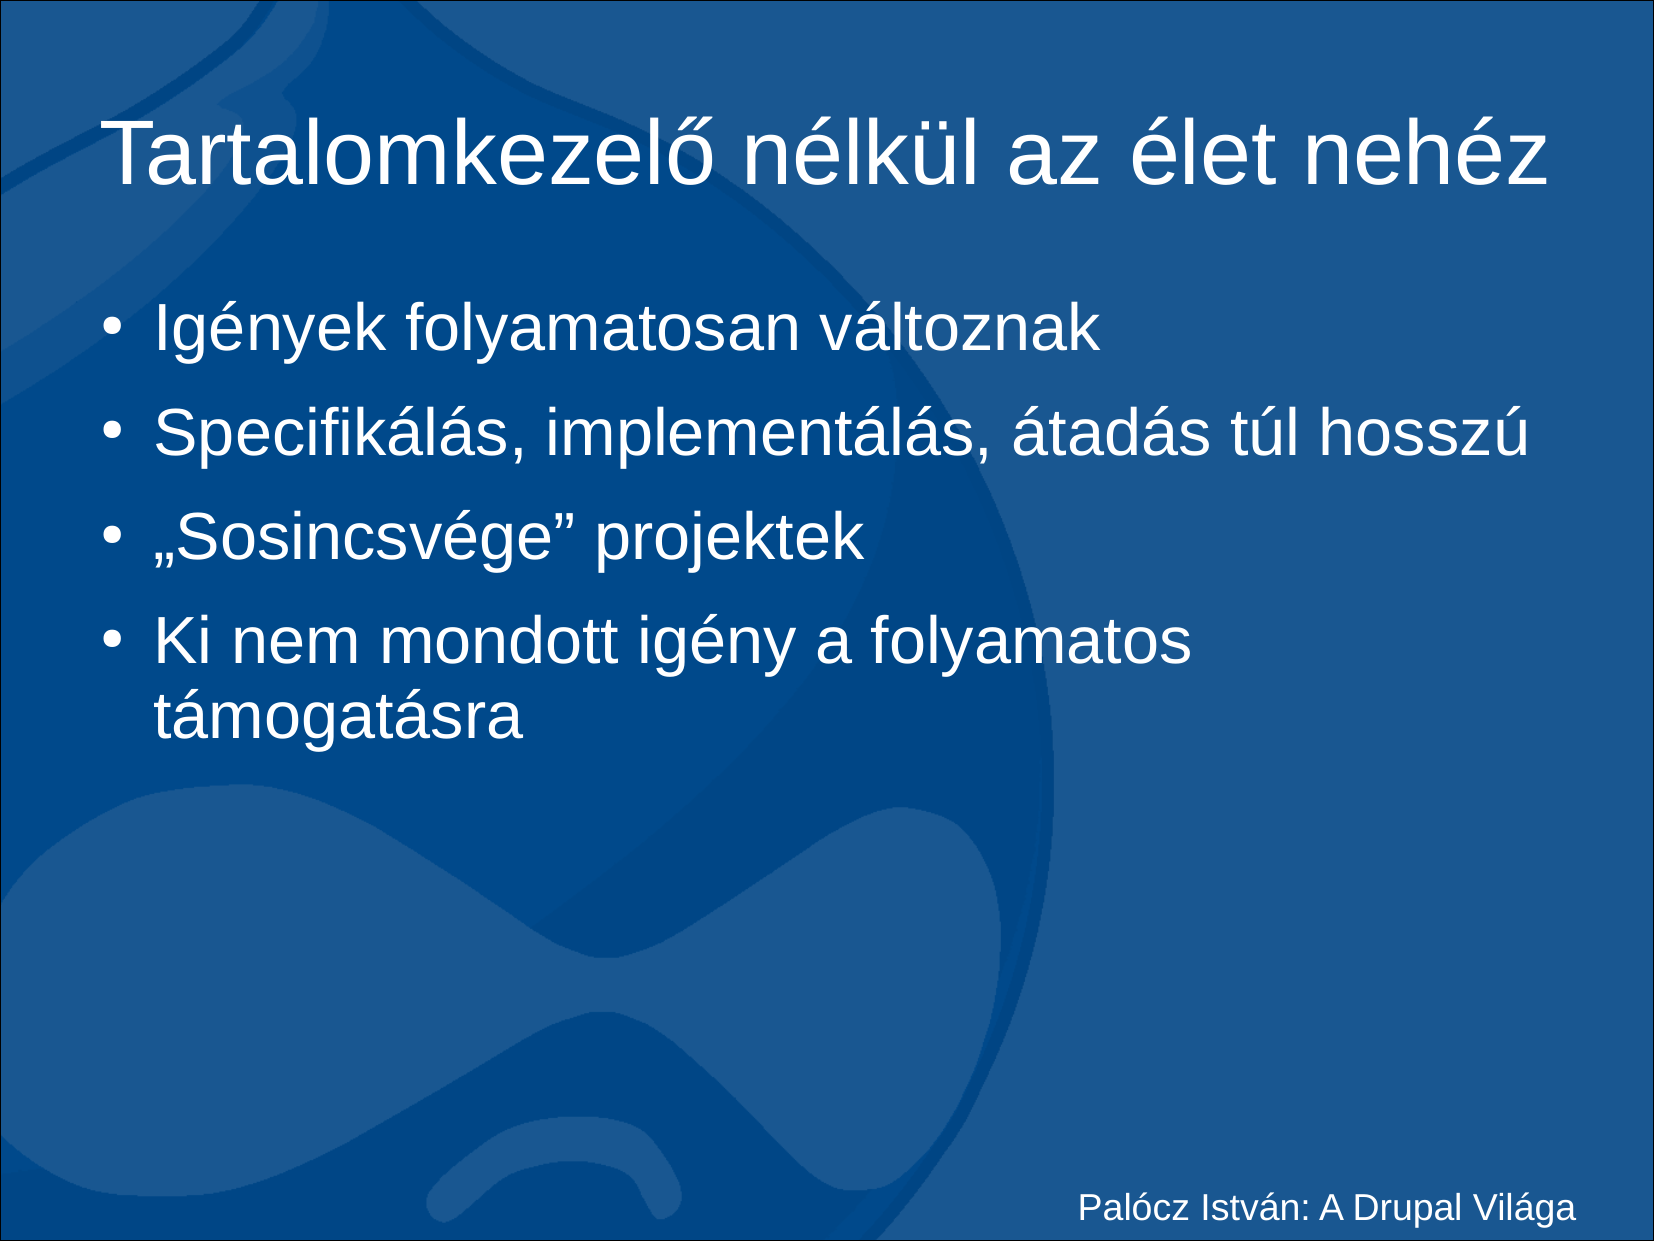

# Tartalomkezelő nélkül az élet nehéz
Igények folyamatosan változnak
Specifikálás, implementálás, átadás túl hosszú
„Sosincsvége” projektek
Ki nem mondott igény a folyamatos támogatásra